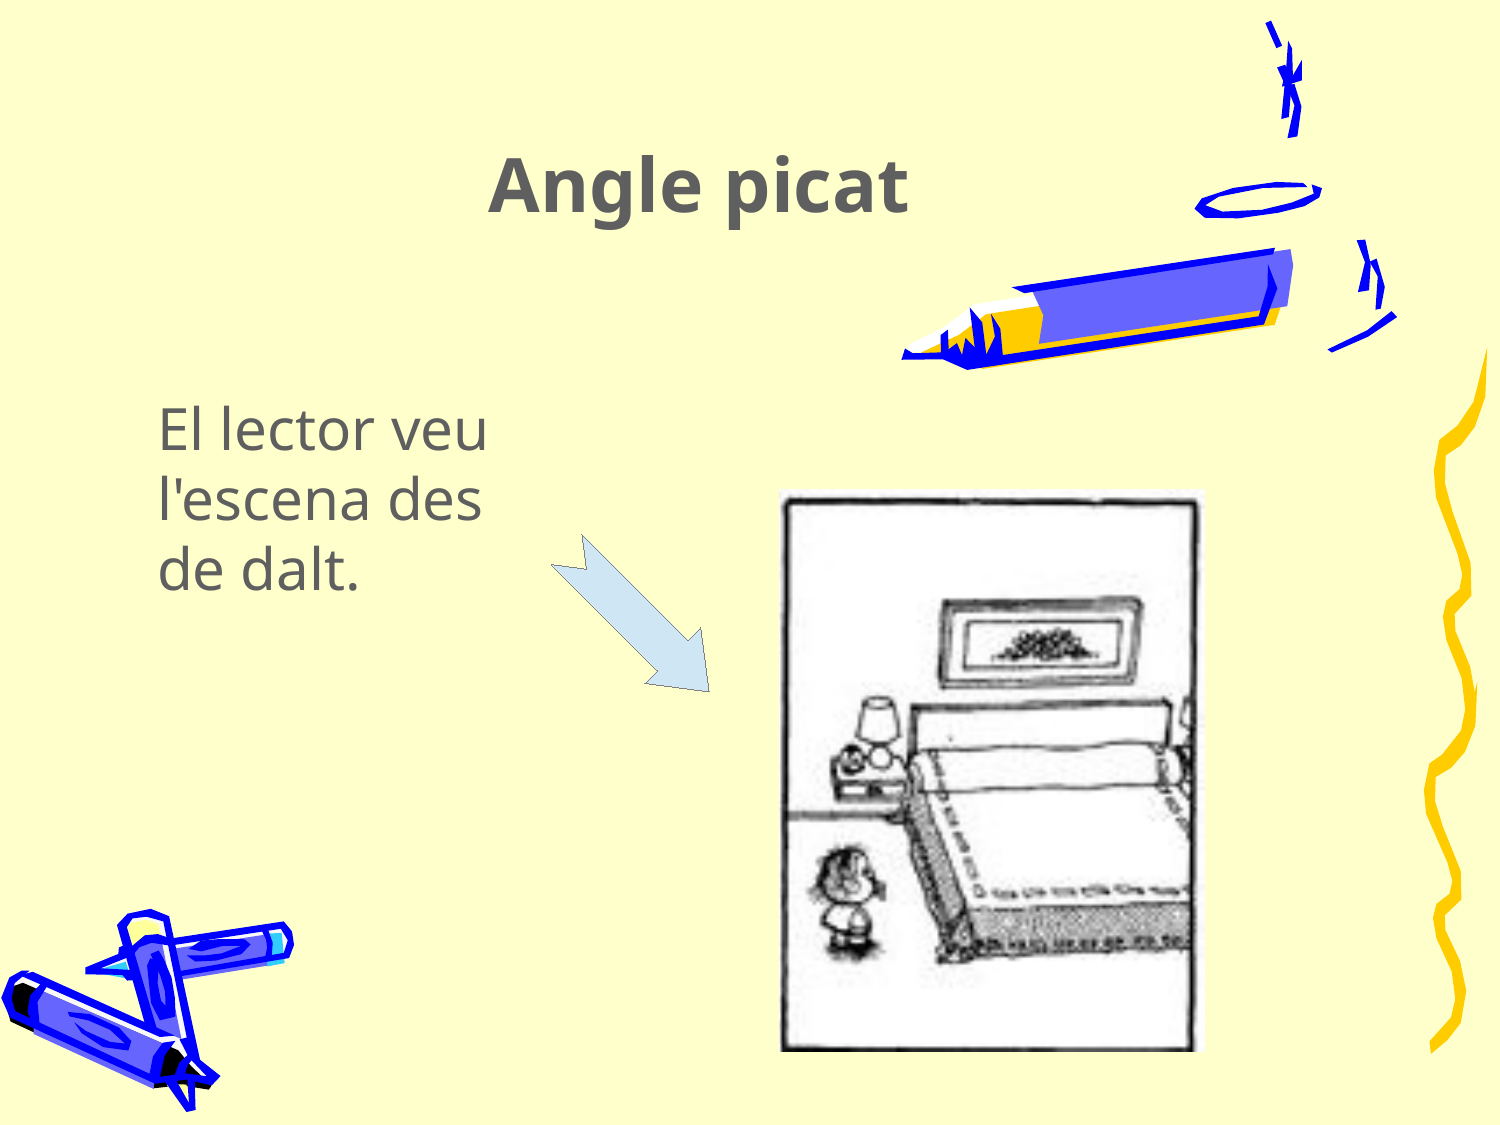

Angle picat
El lector veu l'escena des de dalt.